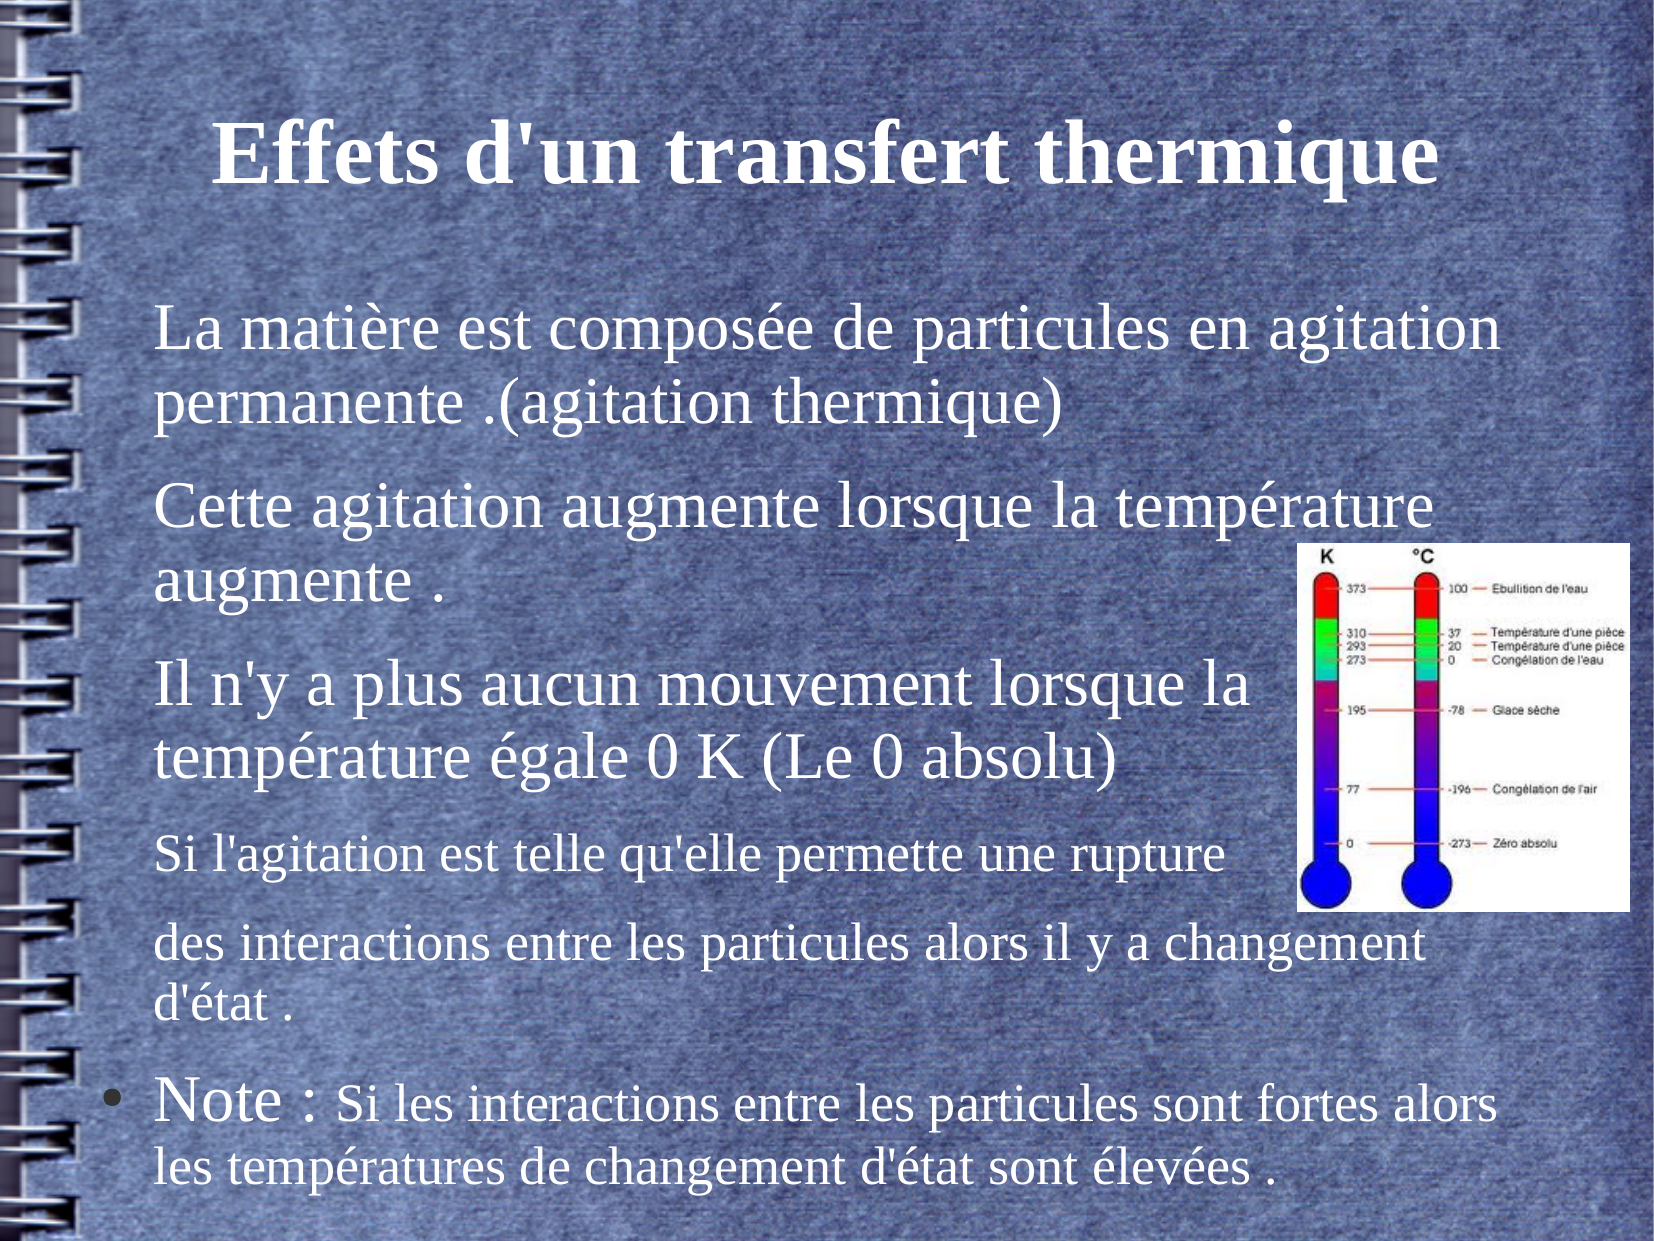

# Effets d'un transfert thermique
La matière est composée de particules en agitation permanente .(agitation thermique)
Cette agitation augmente lorsque la température augmente .
Il n'y a plus aucun mouvement lorsque la température égale 0 K (Le 0 absolu)
Si l'agitation est telle qu'elle permette une rupture
des interactions entre les particules alors il y a changement d'état .
Note : Si les interactions entre les particules sont fortes alors les températures de changement d'état sont élevées .